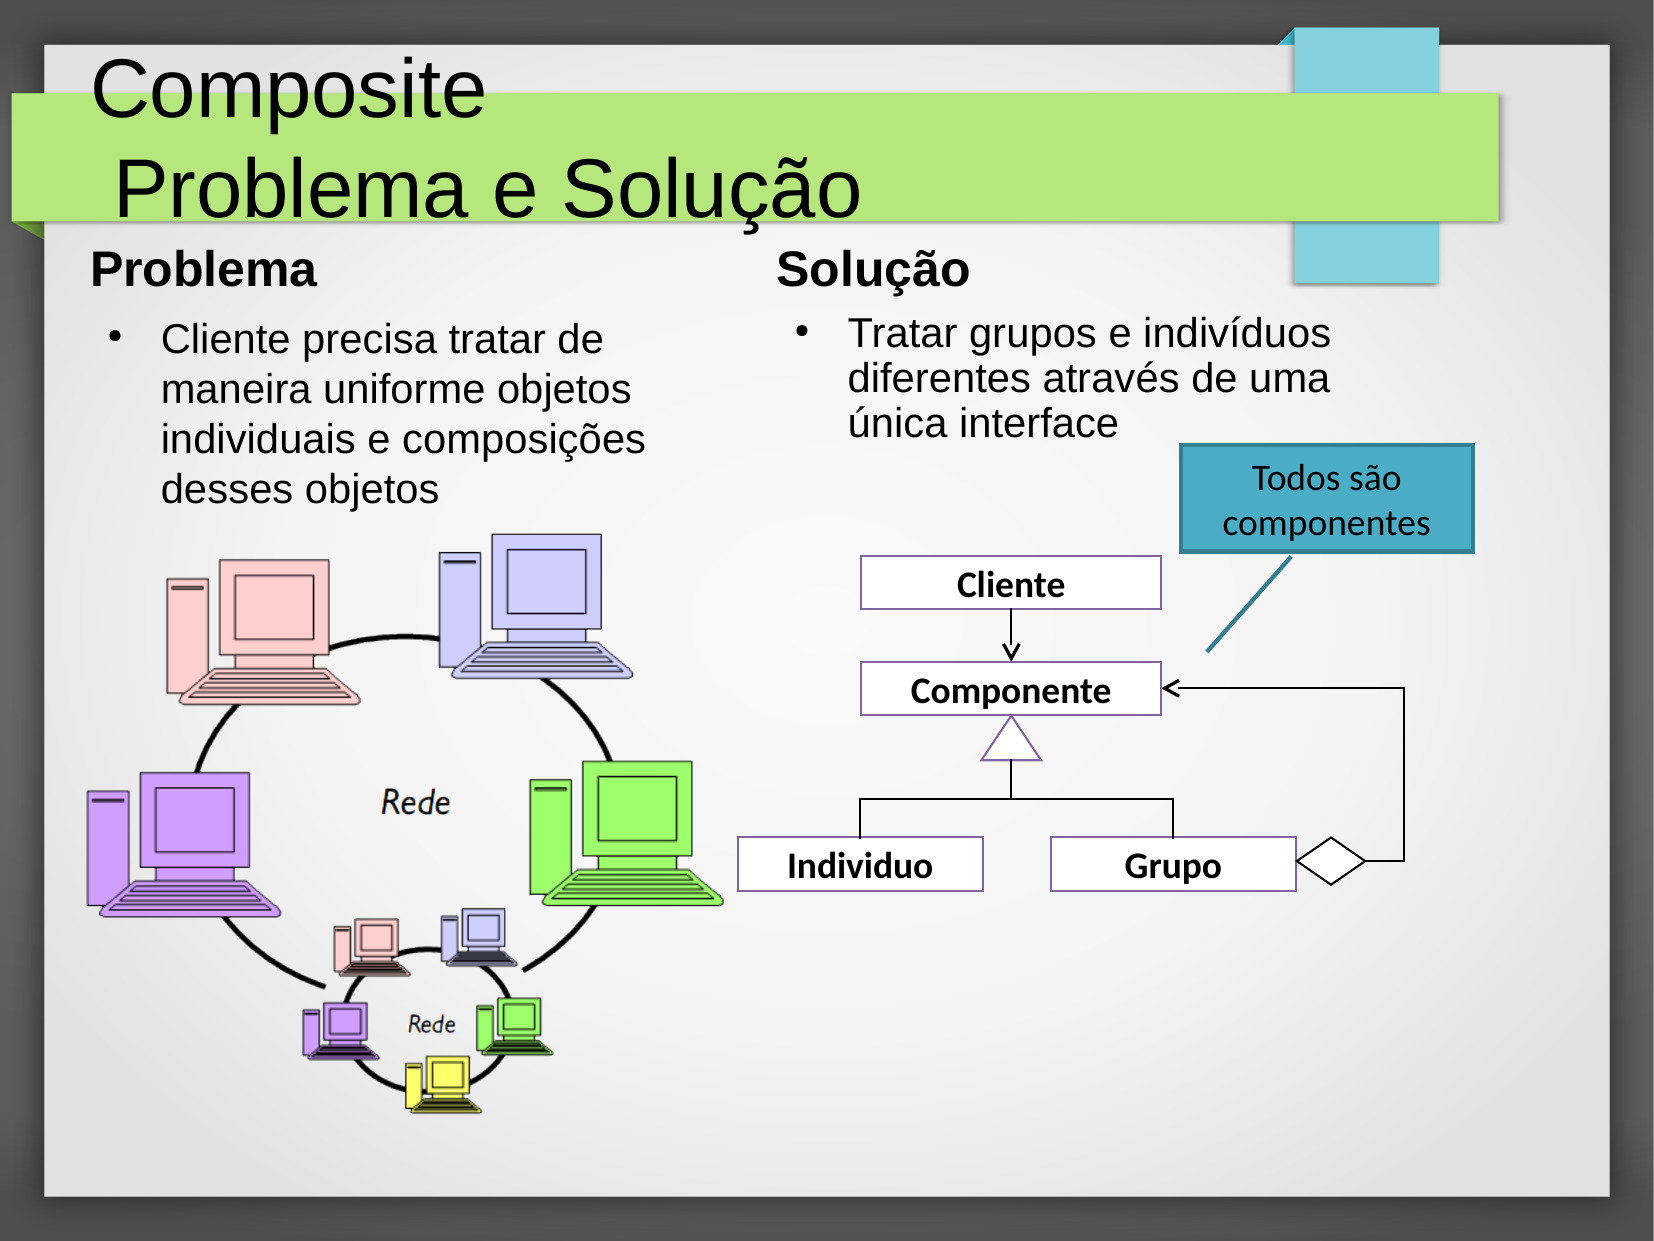

# Composite Problema e Solução
Problema
Solução
Cliente precisa tratar de maneira uniforme objetos individuais e composições desses objetos
Tratar grupos e indivíduos diferentes através de uma única interface
Todos são componentes
Cliente
Componente
Individuo
Grupo